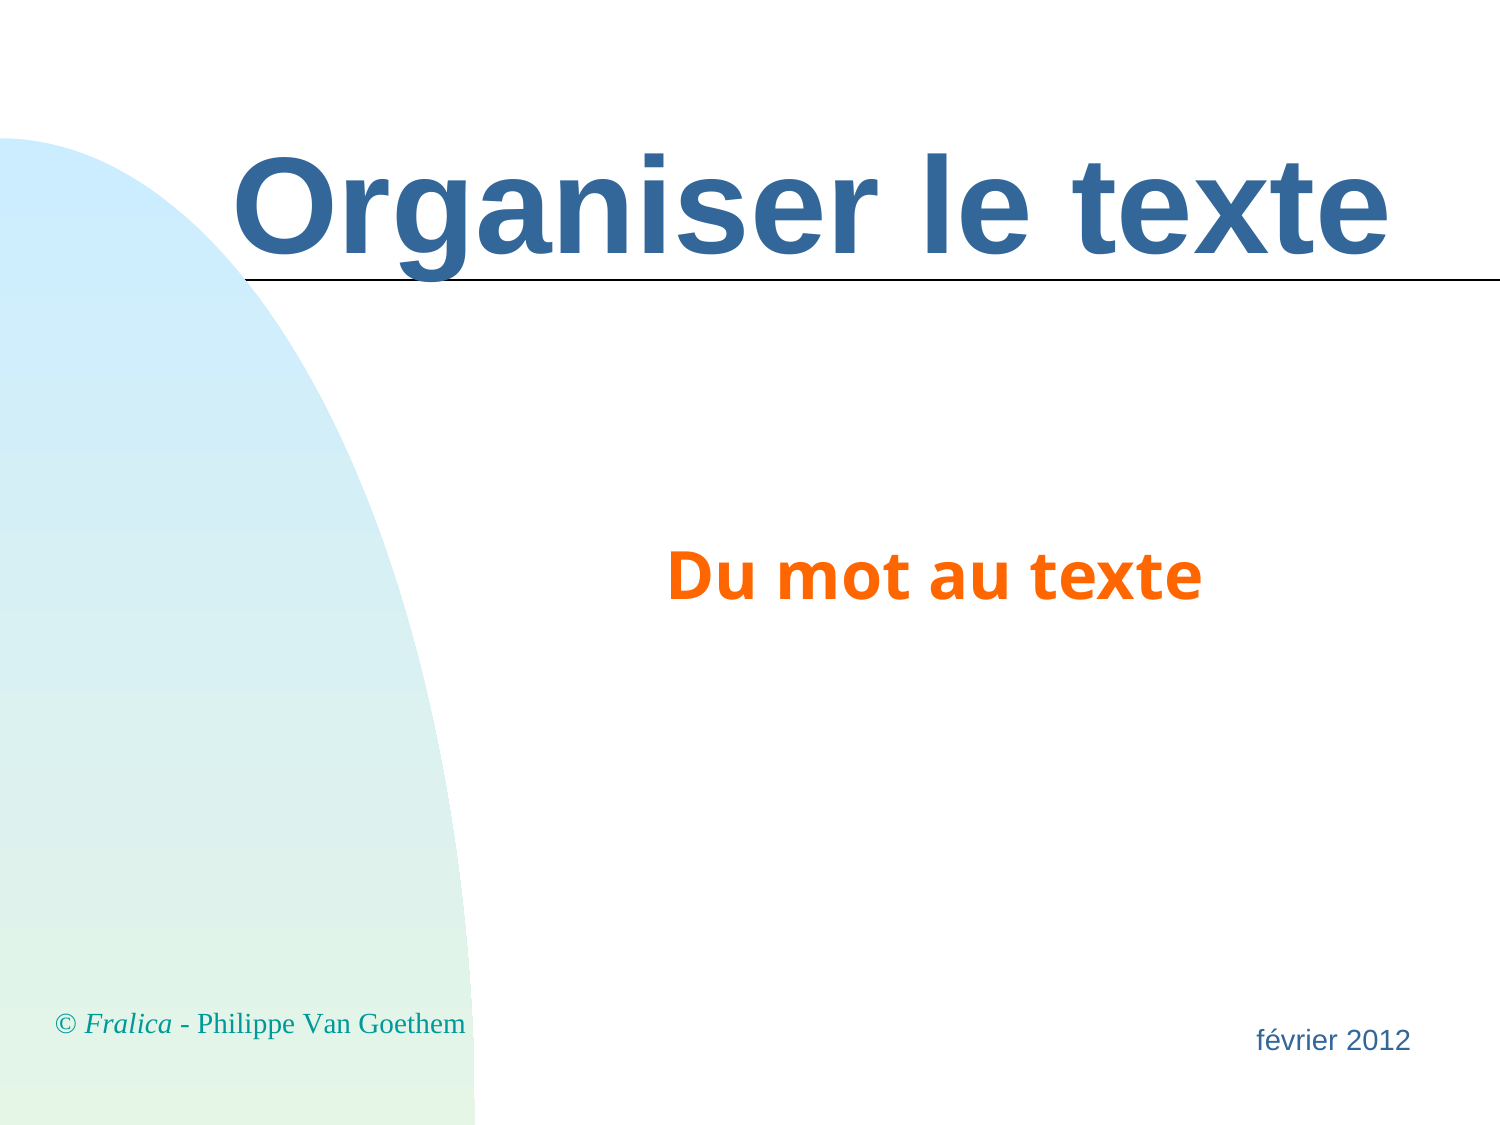

# Organiser le texte
Du mot au texte
© Fralica - Philippe Van Goethem
février 2012